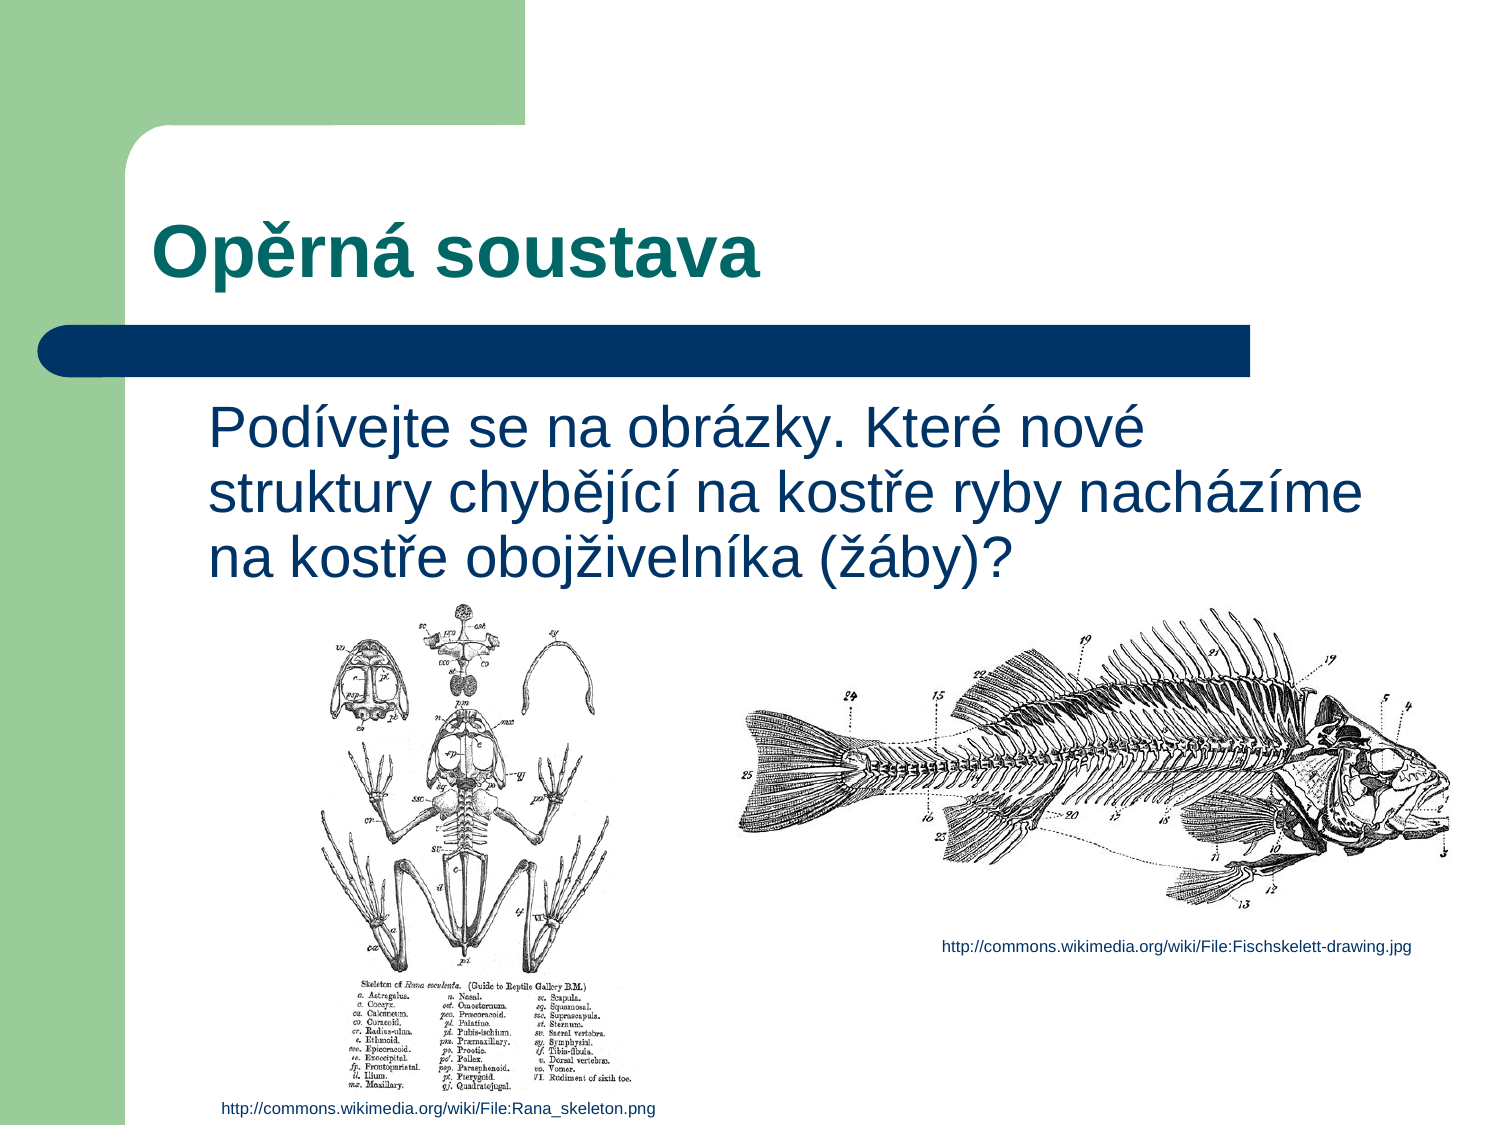

# Opěrná soustava
	Podívejte se na obrázky. Které nové struktury chybějící na kostře ryby nacházíme na kostře obojživelníka (žáby)?
http://commons.wikimedia.org/wiki/File:Fischskelett-drawing.jpg
http://commons.wikimedia.org/wiki/File:Rana_skeleton.png